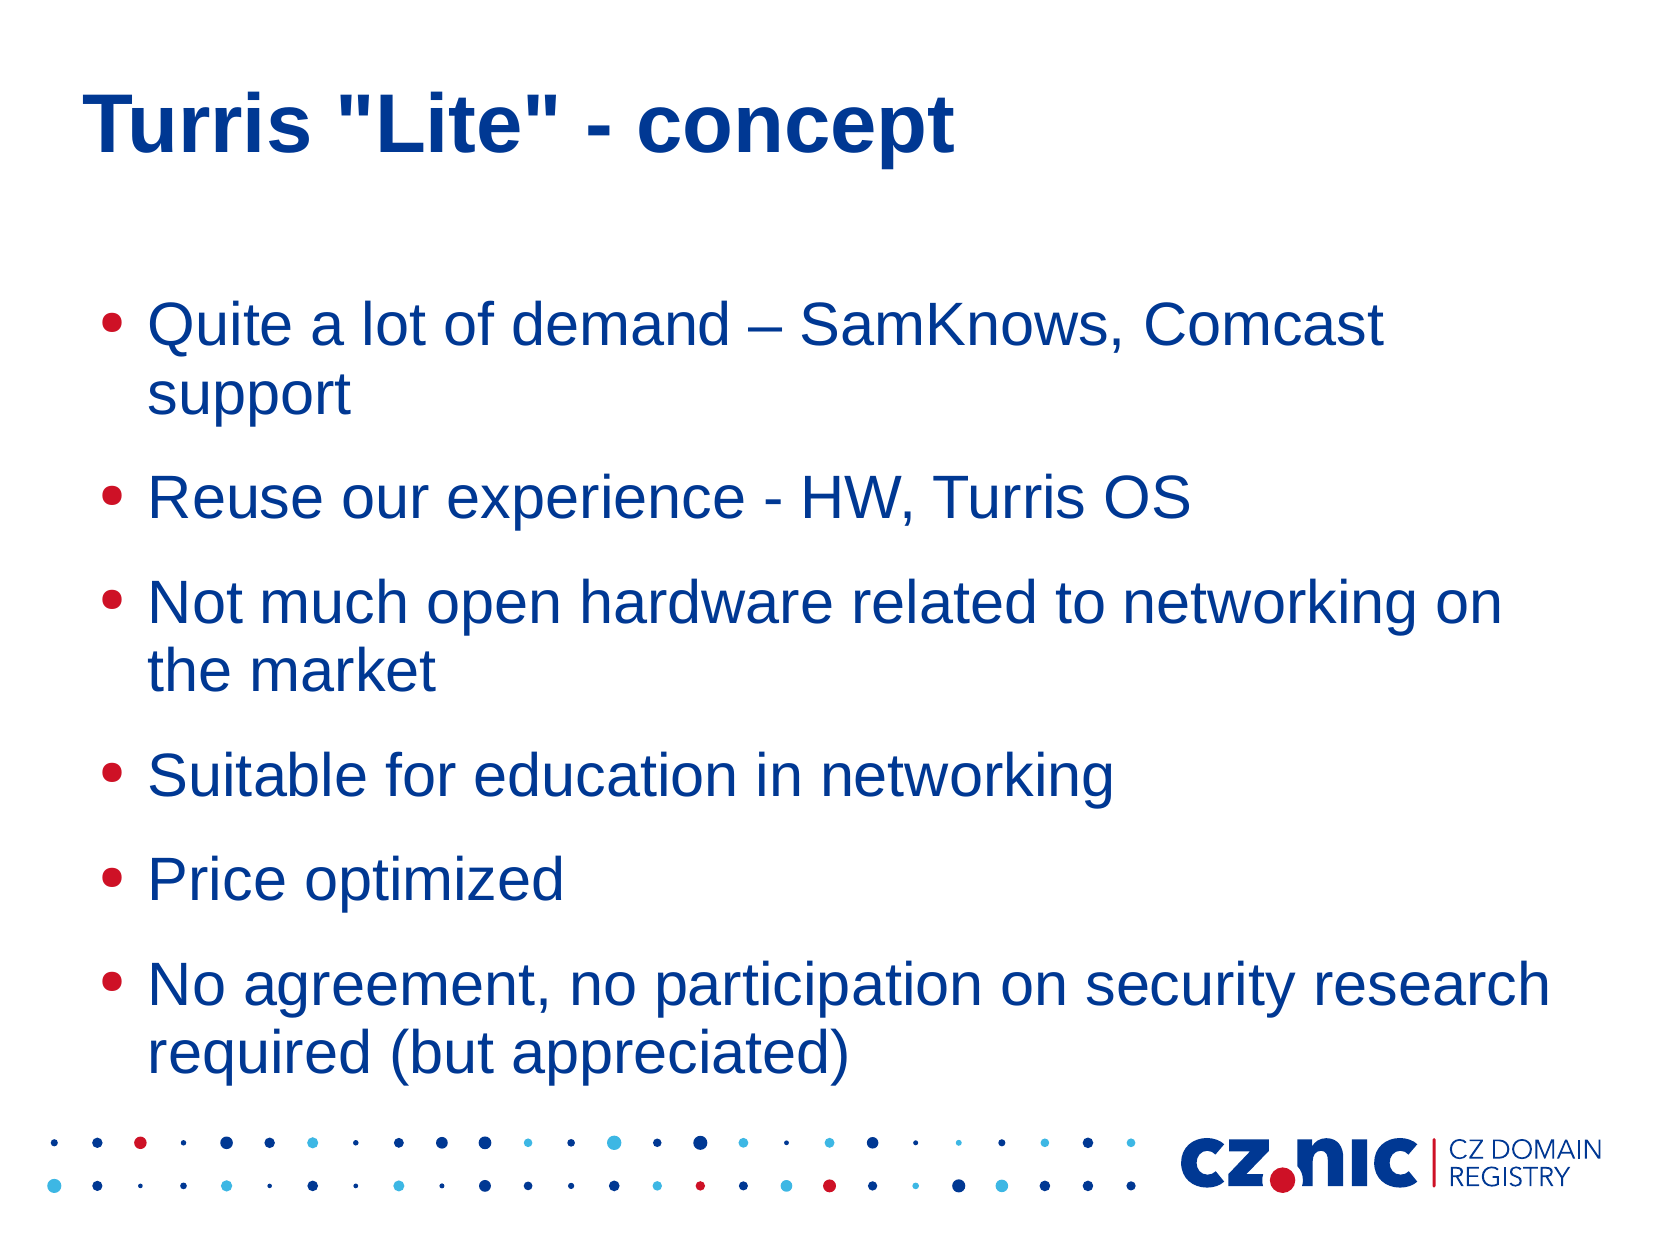

# Turris "Lite" - concept
Quite a lot of demand – SamKnows, Comcast support
Reuse our experience - HW, Turris OS
Not much open hardware related to networking on the market
Suitable for education in networking
Price optimized
No agreement, no participation on security research required (but appreciated)